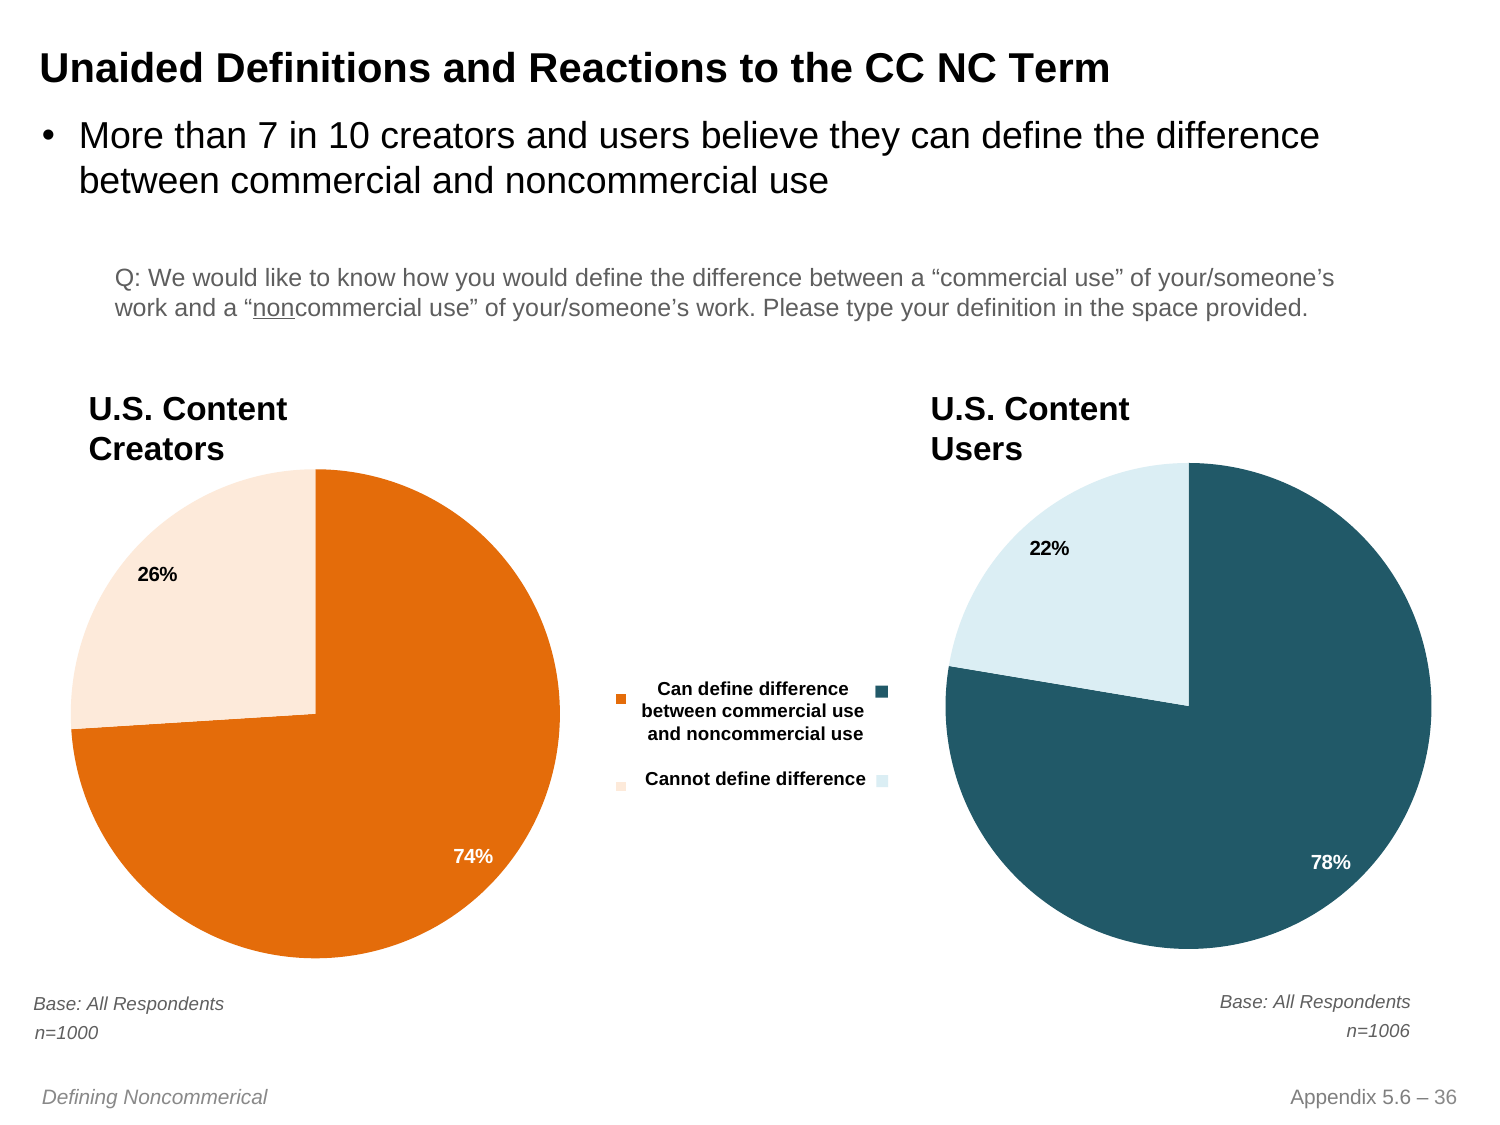

Unaided Definitions and Reactions to the CC NC Term
More than 7 in 10 creators and users believe they can define the difference between commercial and noncommercial use
Q: We would like to know how you would define the difference between a “commercial use” of your/someone’s work and a “noncommercial use” of your/someone’s work. Please type your definition in the space provided.
U.S. Content Creators
U.S. Content Users
Can define difference
between commercial use
and noncommercial use
Cannot define difference
Base: All Respondents
n=1006
Base: All Respondents
n=1000
Defining Noncommerical
Appendix 5.6 –